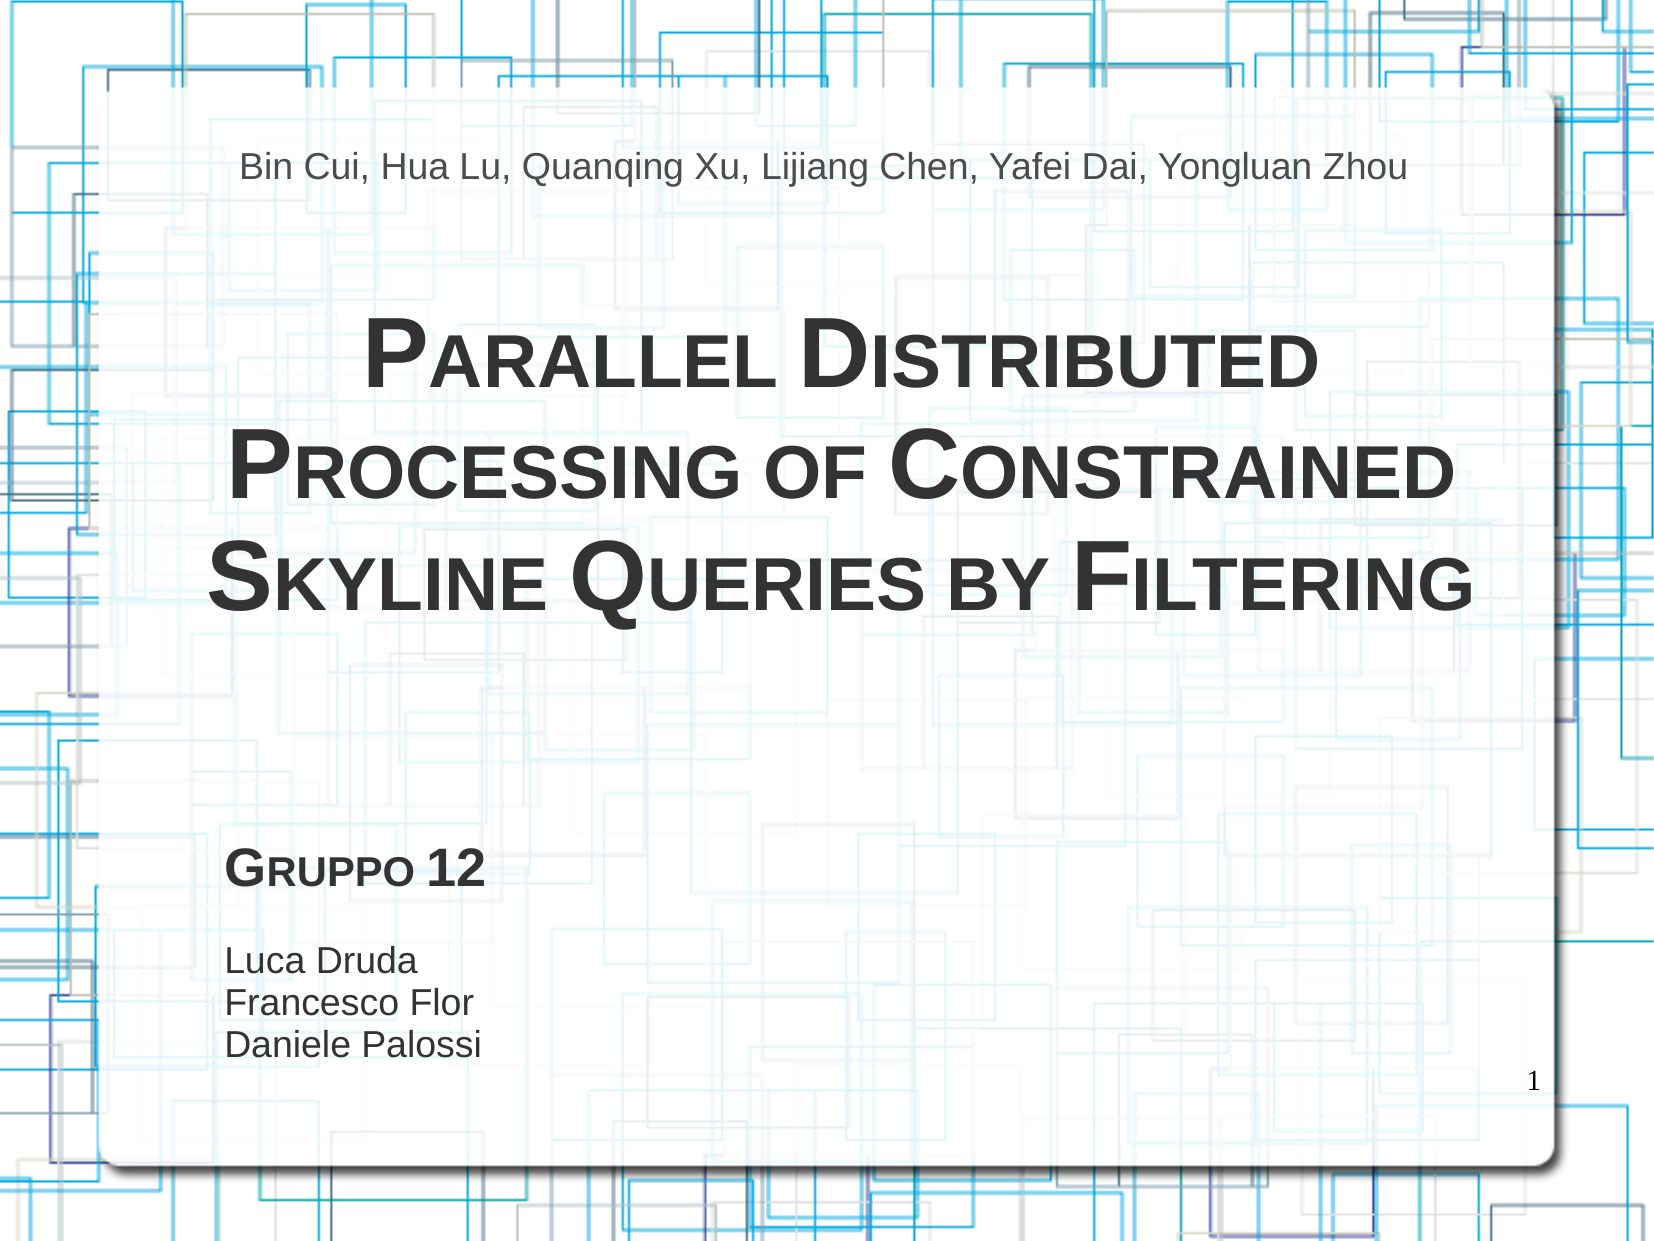

Bin Cui, Hua Lu, Quanqing Xu, Lijiang Chen, Yafei Dai, Yongluan Zhou
PARALLEL DISTRIBUTED PROCESSING OF CONSTRAINED SKYLINE QUERIES BY FILTERING
GRUPPO 12
Luca Druda
Francesco Flor
Daniele Palossi
1